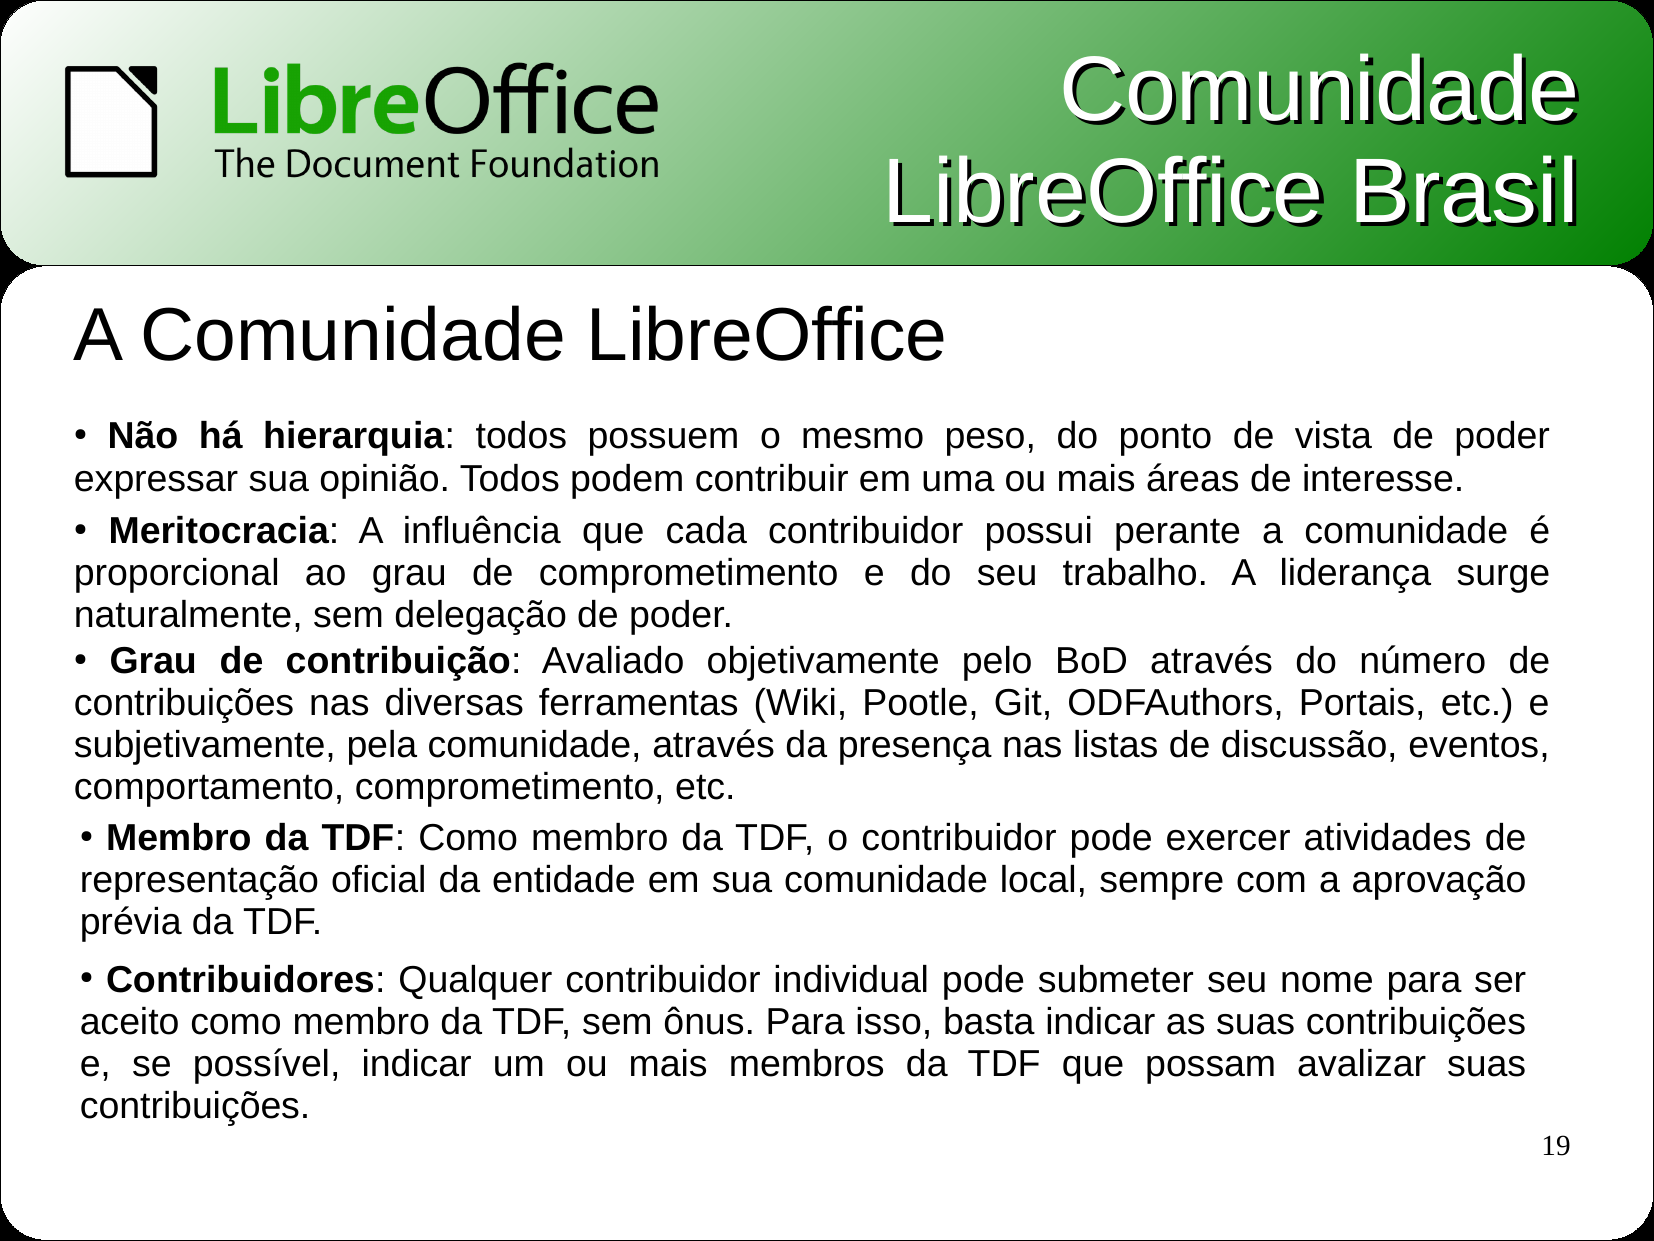

Comunidade LibreOffice Brasil
A Comunidade LibreOffice
 Não há hierarquia: todos possuem o mesmo peso, do ponto de vista de poder expressar sua opinião. Todos podem contribuir em uma ou mais áreas de interesse.
 Meritocracia: A influência que cada contribuidor possui perante a comunidade é proporcional ao grau de comprometimento e do seu trabalho. A liderança surge naturalmente, sem delegação de poder.
 Grau de contribuição: Avaliado objetivamente pelo BoD através do número de contribuições nas diversas ferramentas (Wiki, Pootle, Git, ODFAuthors, Portais, etc.) e subjetivamente, pela comunidade, através da presença nas listas de discussão, eventos, comportamento, comprometimento, etc.
 Membro da TDF: Como membro da TDF, o contribuidor pode exercer atividades de representação oficial da entidade em sua comunidade local, sempre com a aprovação prévia da TDF.
 Contribuidores: Qualquer contribuidor individual pode submeter seu nome para ser aceito como membro da TDF, sem ônus. Para isso, basta indicar as suas contribuições e, se possível, indicar um ou mais membros da TDF que possam avalizar suas contribuições.
19